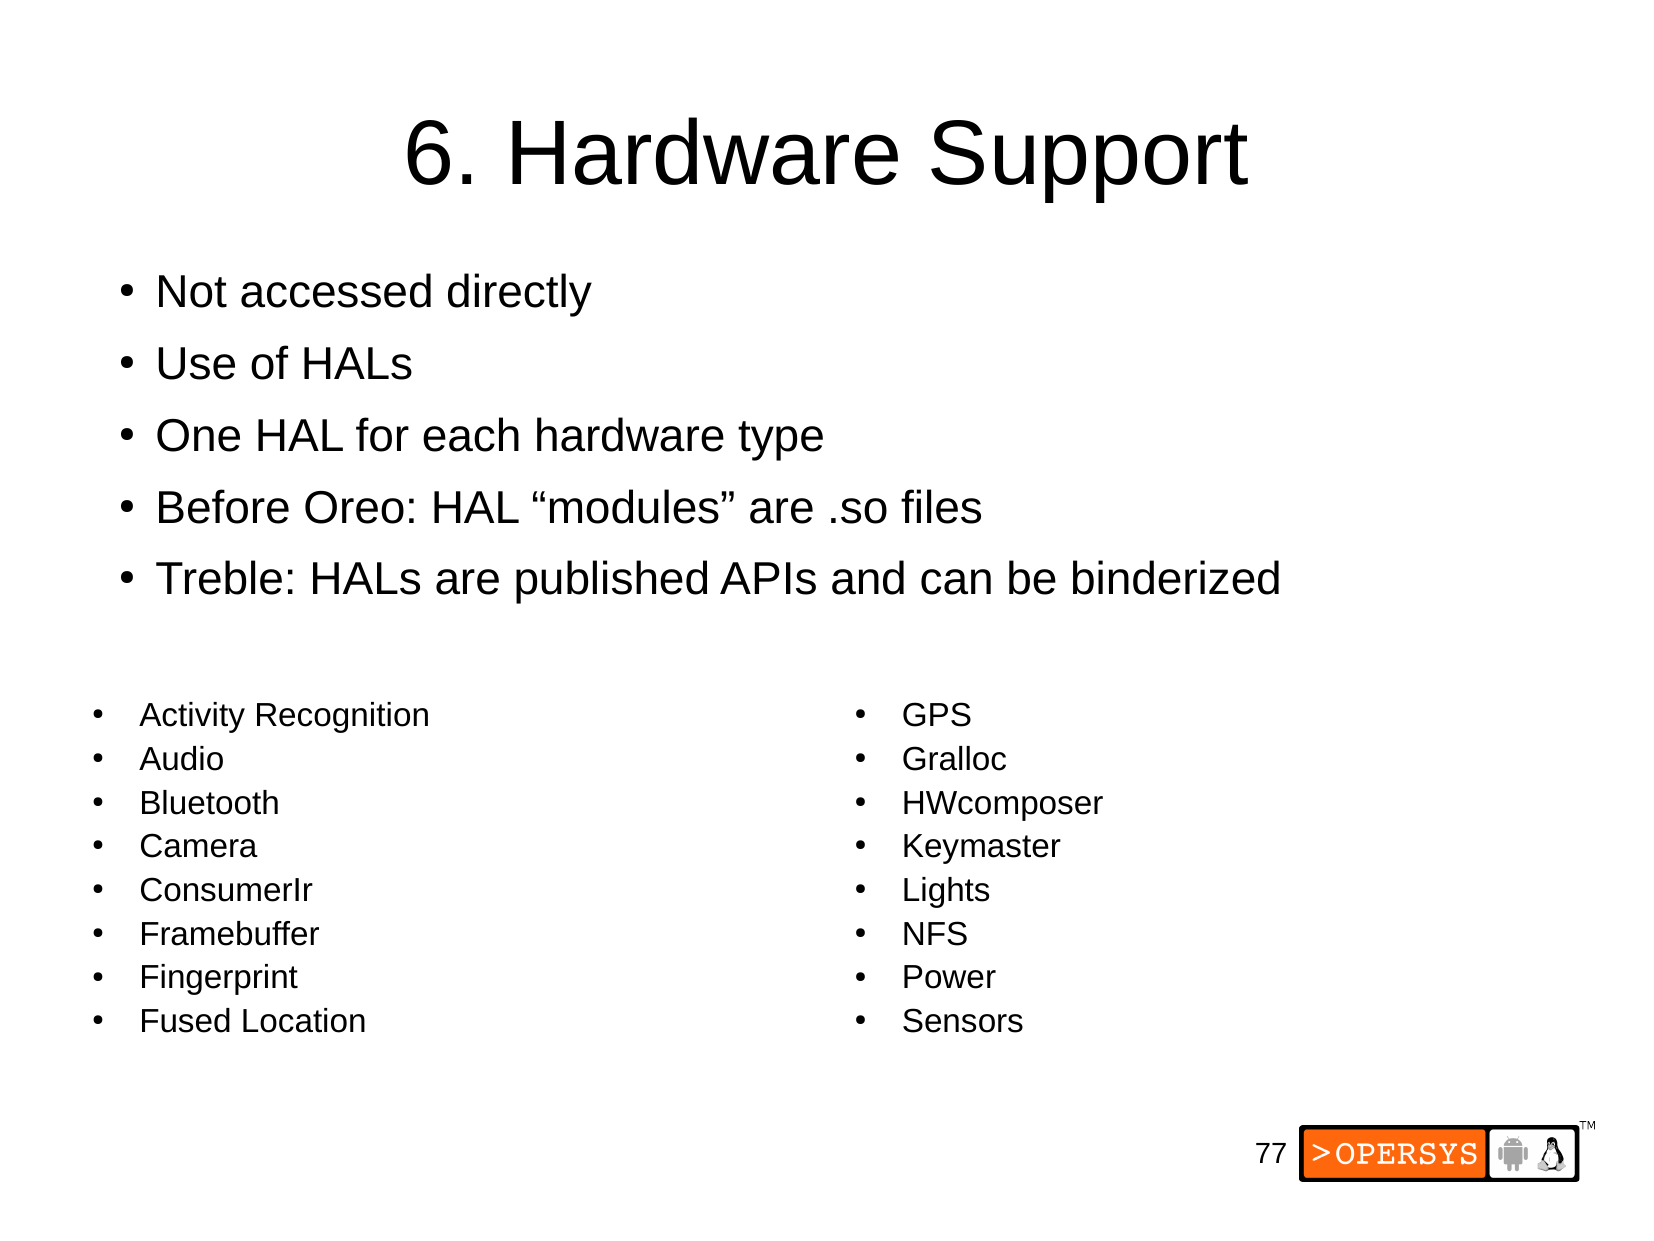

# 6. Hardware Support
Not accessed directly
Use of HALs
One HAL for each hardware type
Before Oreo: HAL “modules” are .so files
Treble: HALs are published APIs and can be binderized
Activity Recognition
Audio
Bluetooth
Camera
ConsumerIr
Framebuffer
Fingerprint
Fused Location
GPS
Gralloc
HWcomposer
Keymaster
Lights
NFS
Power
Sensors